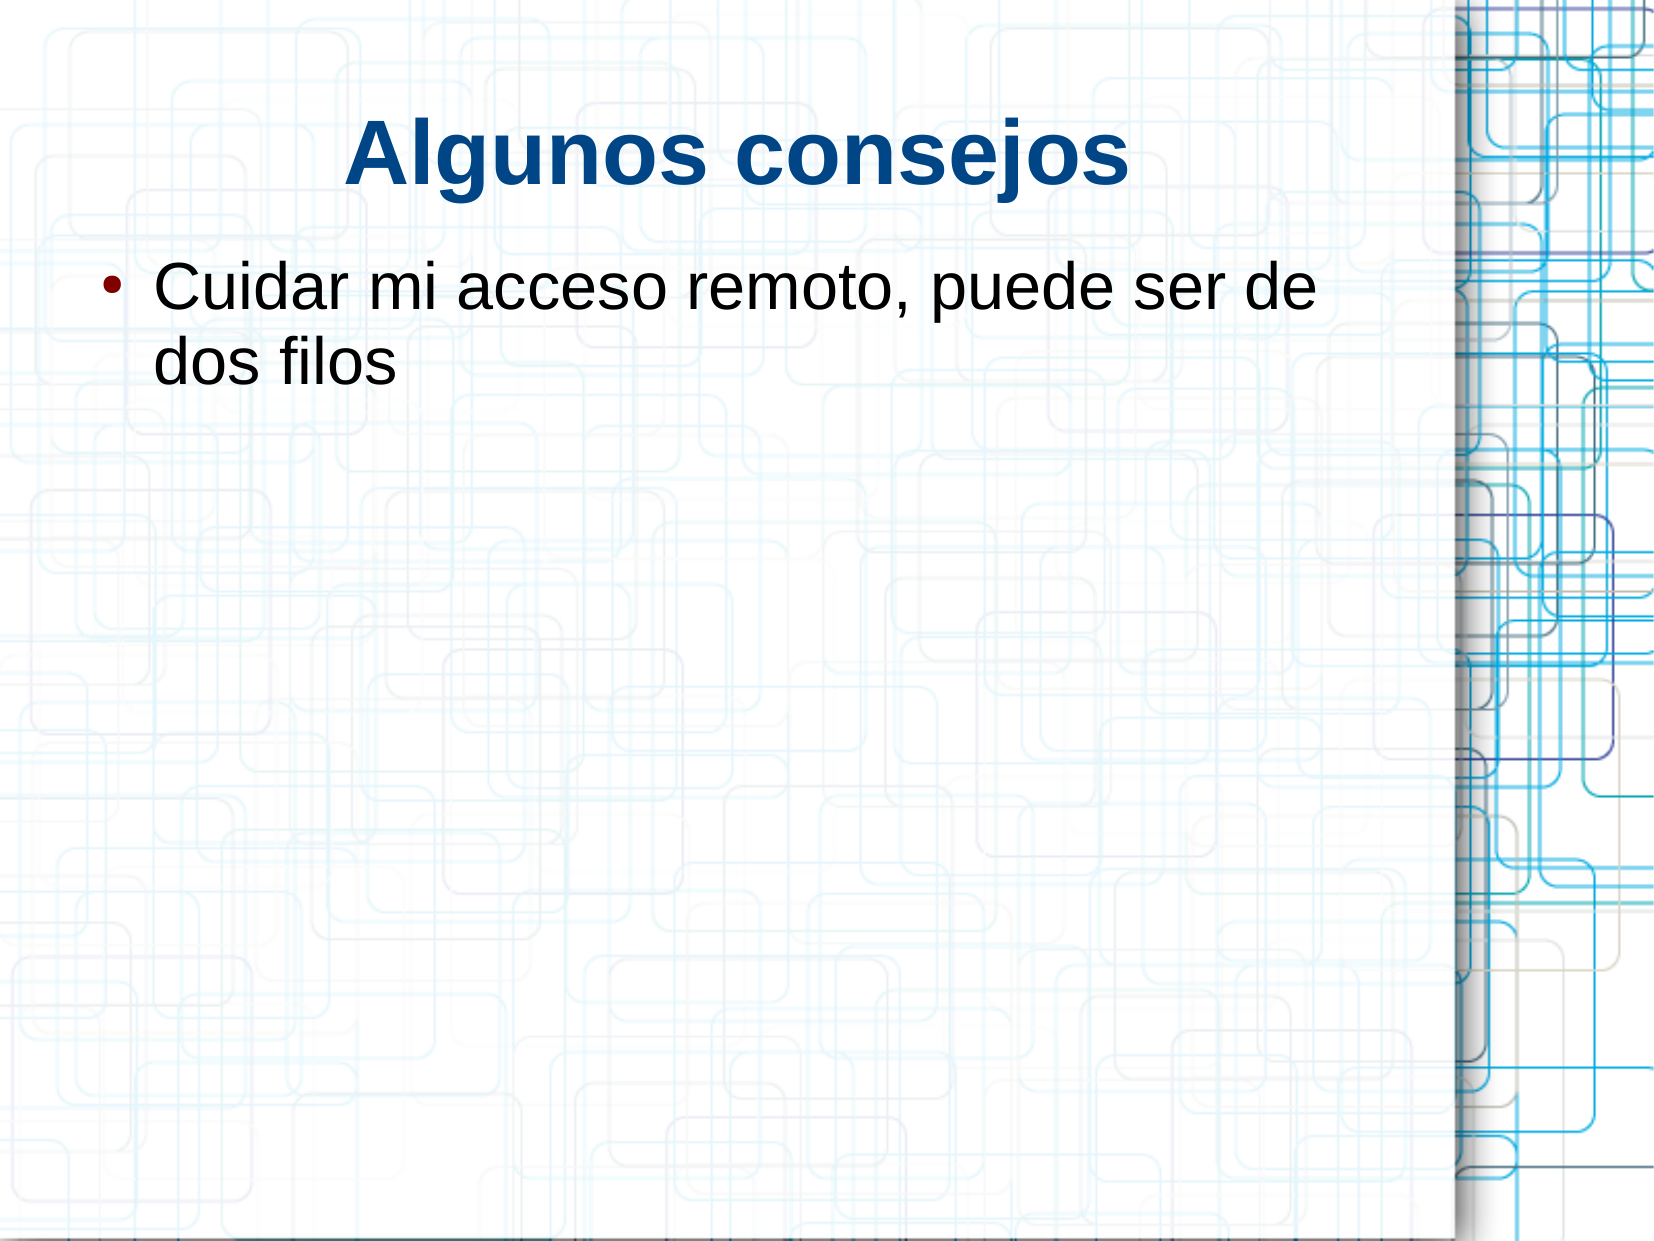

# Algunos consejos
Cuidar mi acceso remoto, puede ser de dos filos